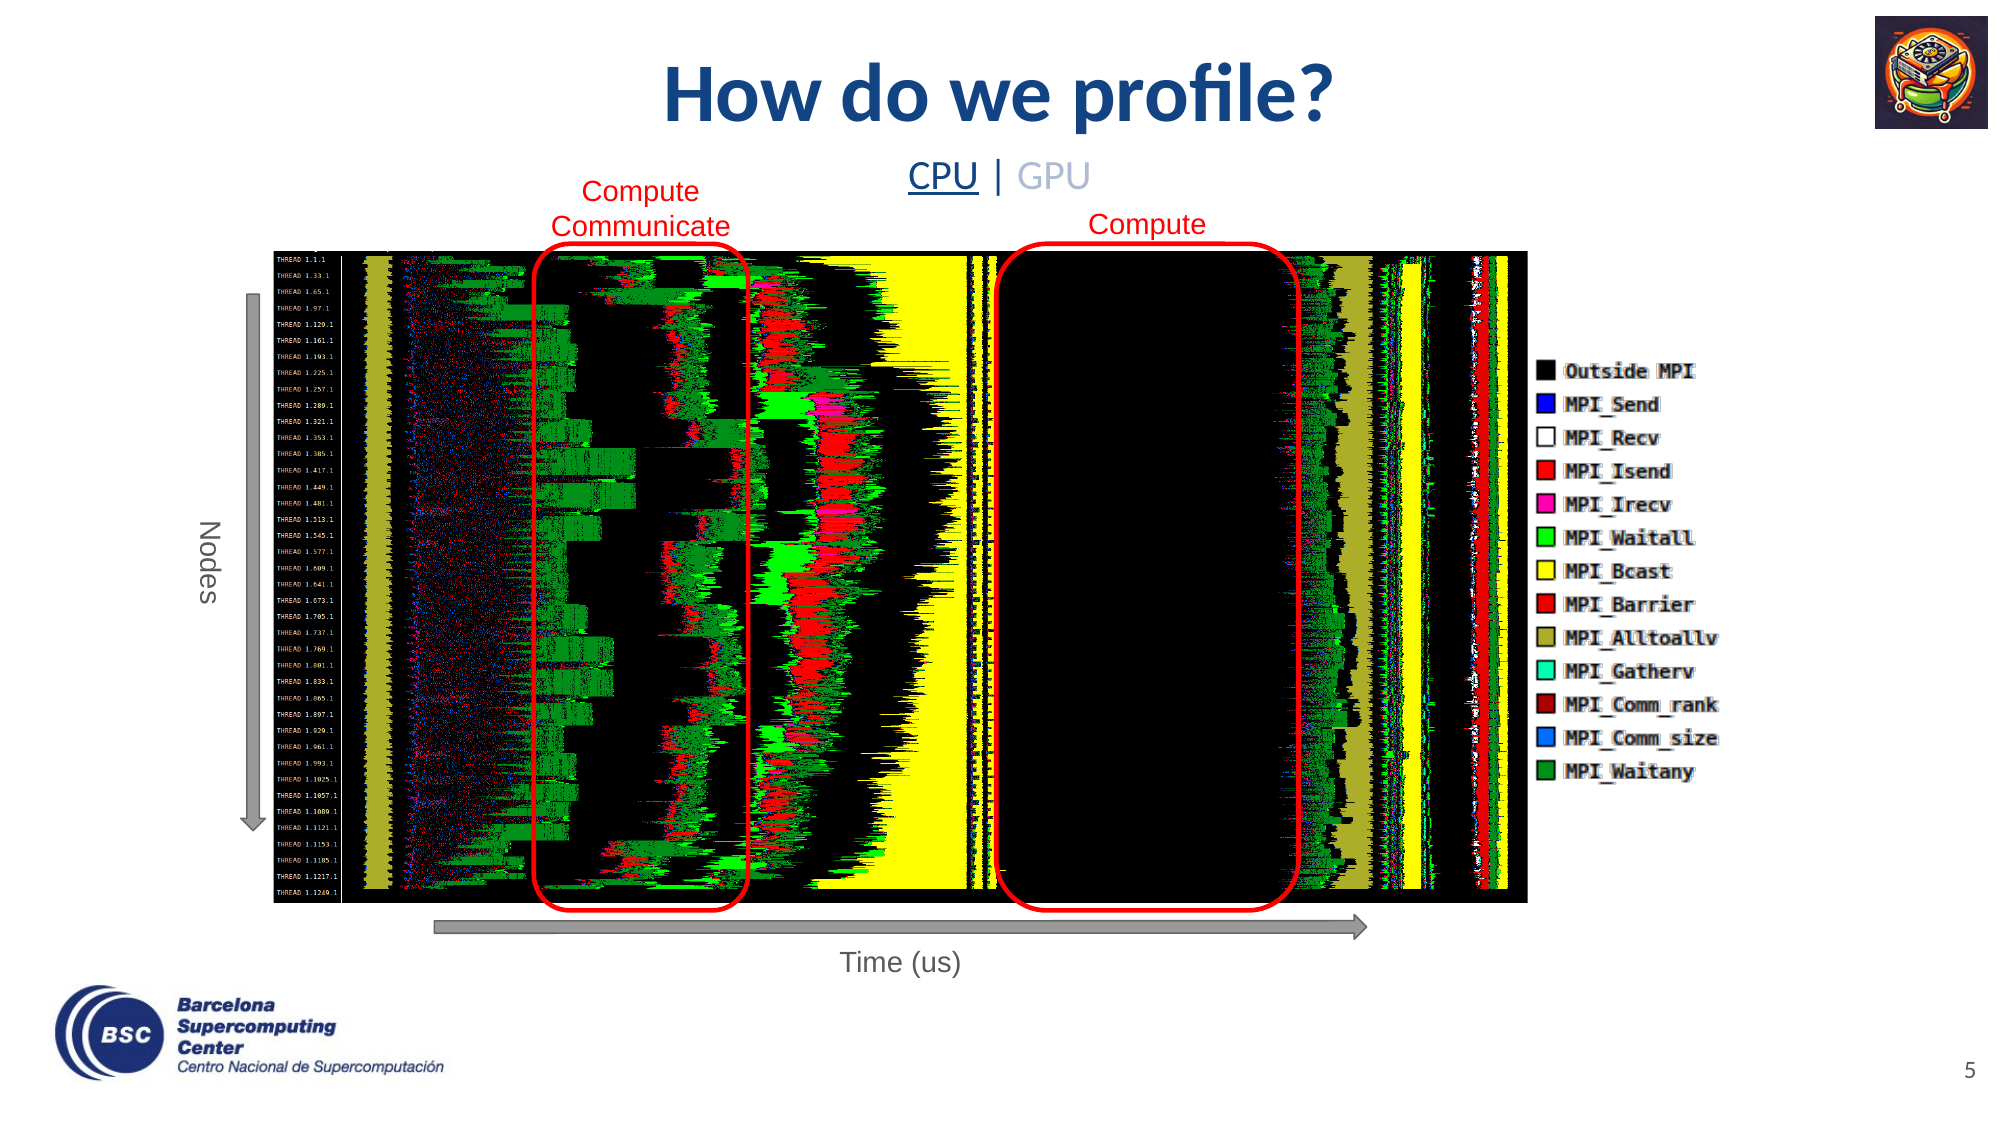

# How do we profile?
CPU | GPU
Compute Communicate
Compute
Nodes
Time (us)